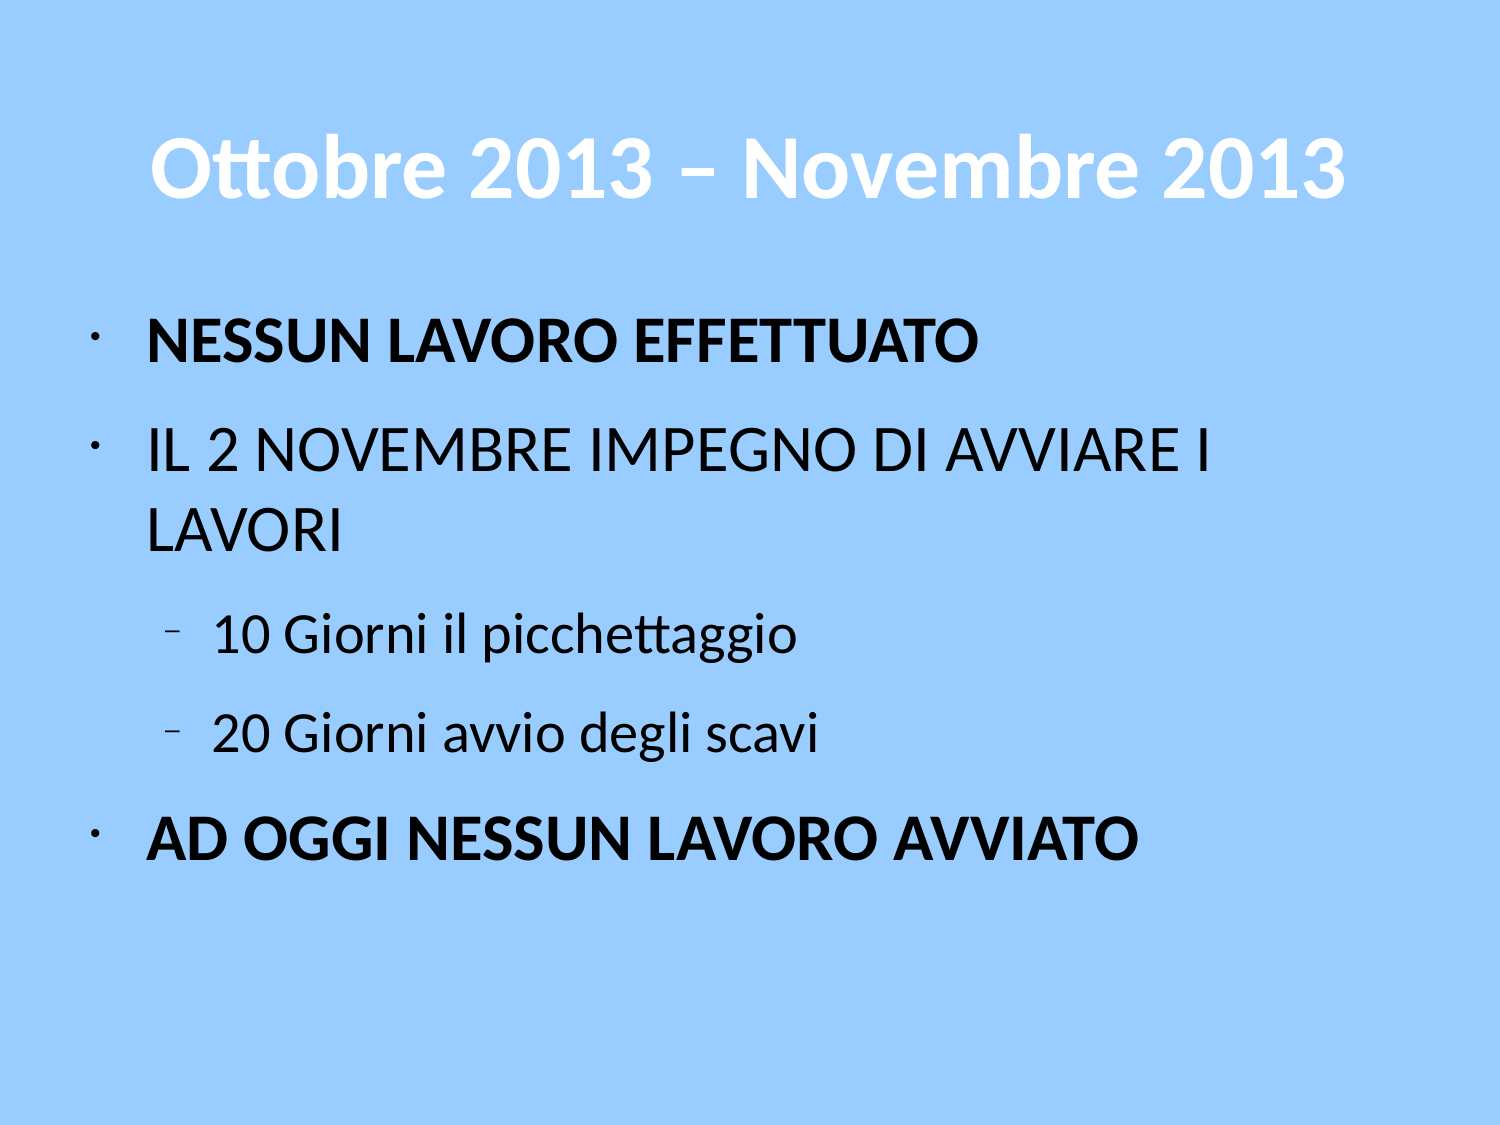

# Ottobre 2013 – Novembre 2013
NESSUN LAVORO EFFETTUATO
IL 2 NOVEMBRE IMPEGNO DI AVVIARE I LAVORI
10 Giorni il picchettaggio
20 Giorni avvio degli scavi
AD OGGI NESSUN LAVORO AVVIATO